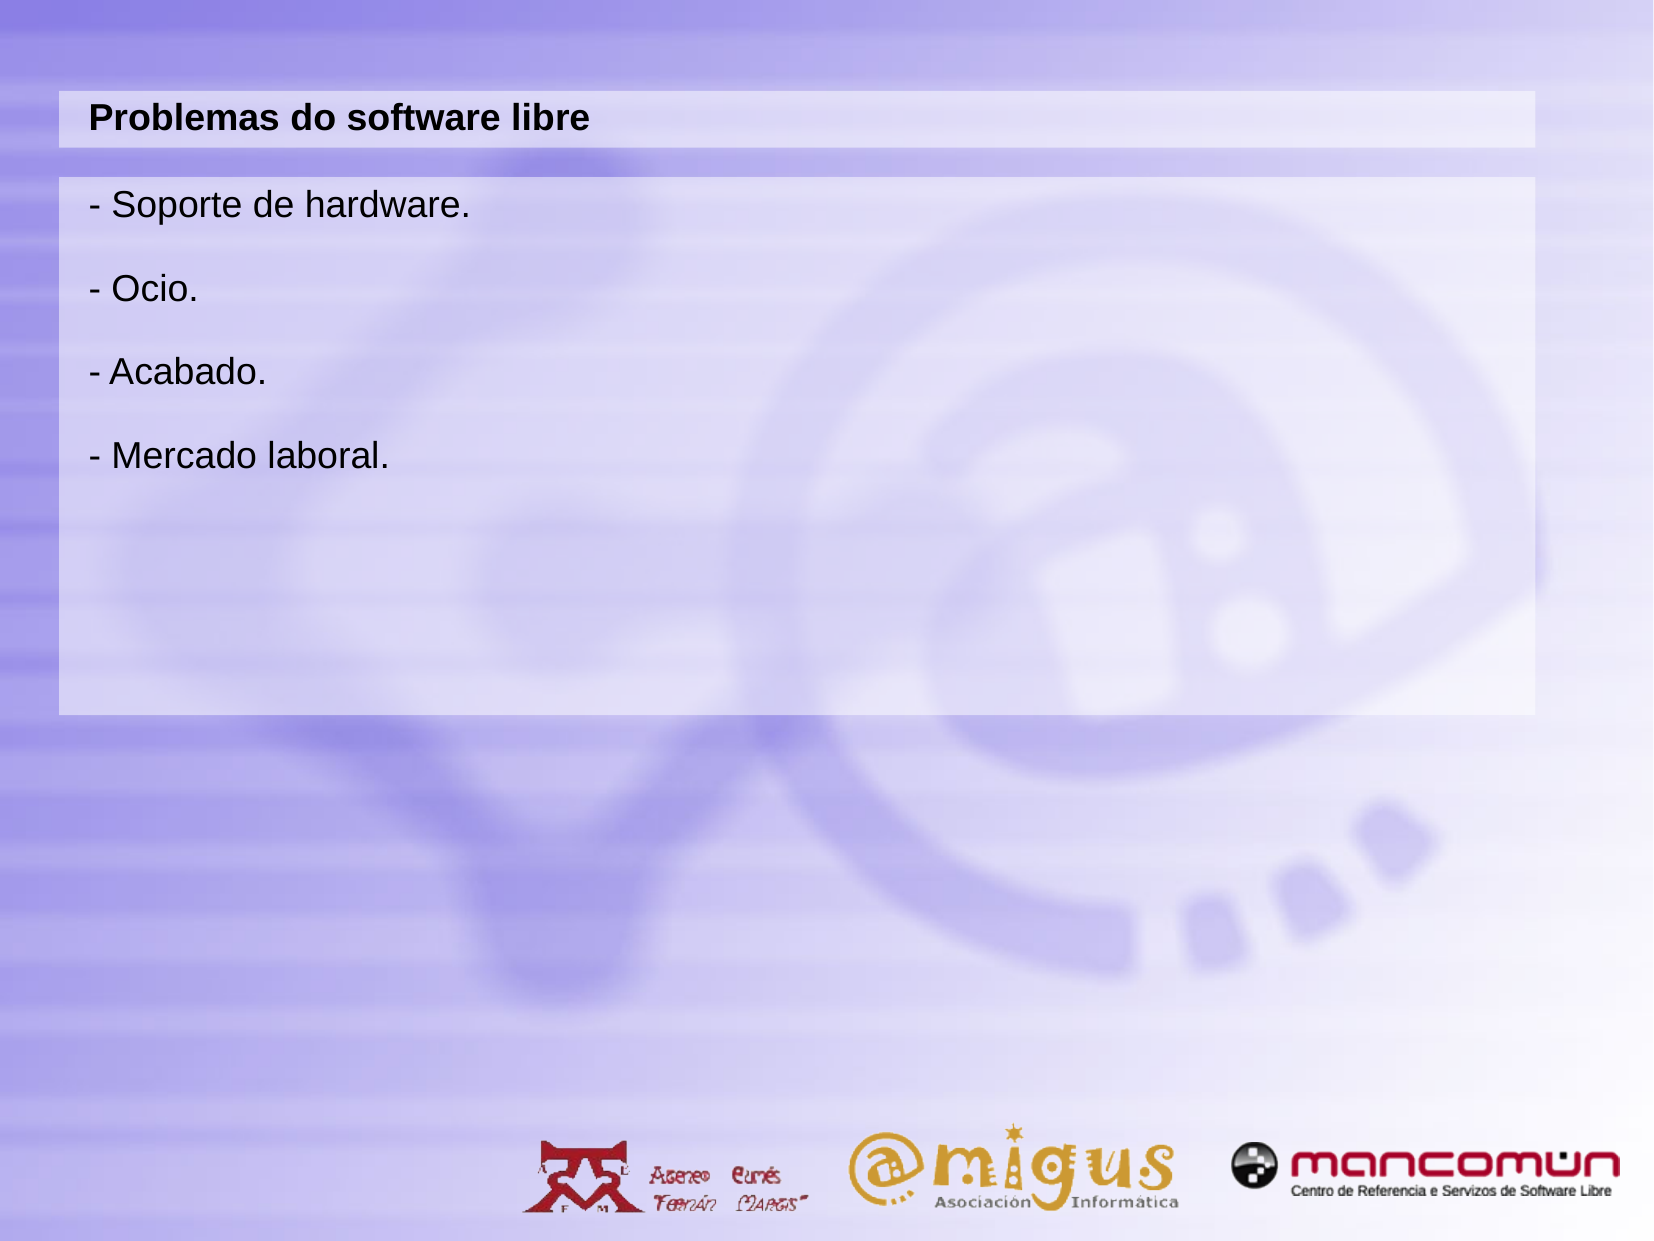

Problemas do software libre
- Soporte de hardware.
- Ocio.
- Acabado.
- Mercado laboral.